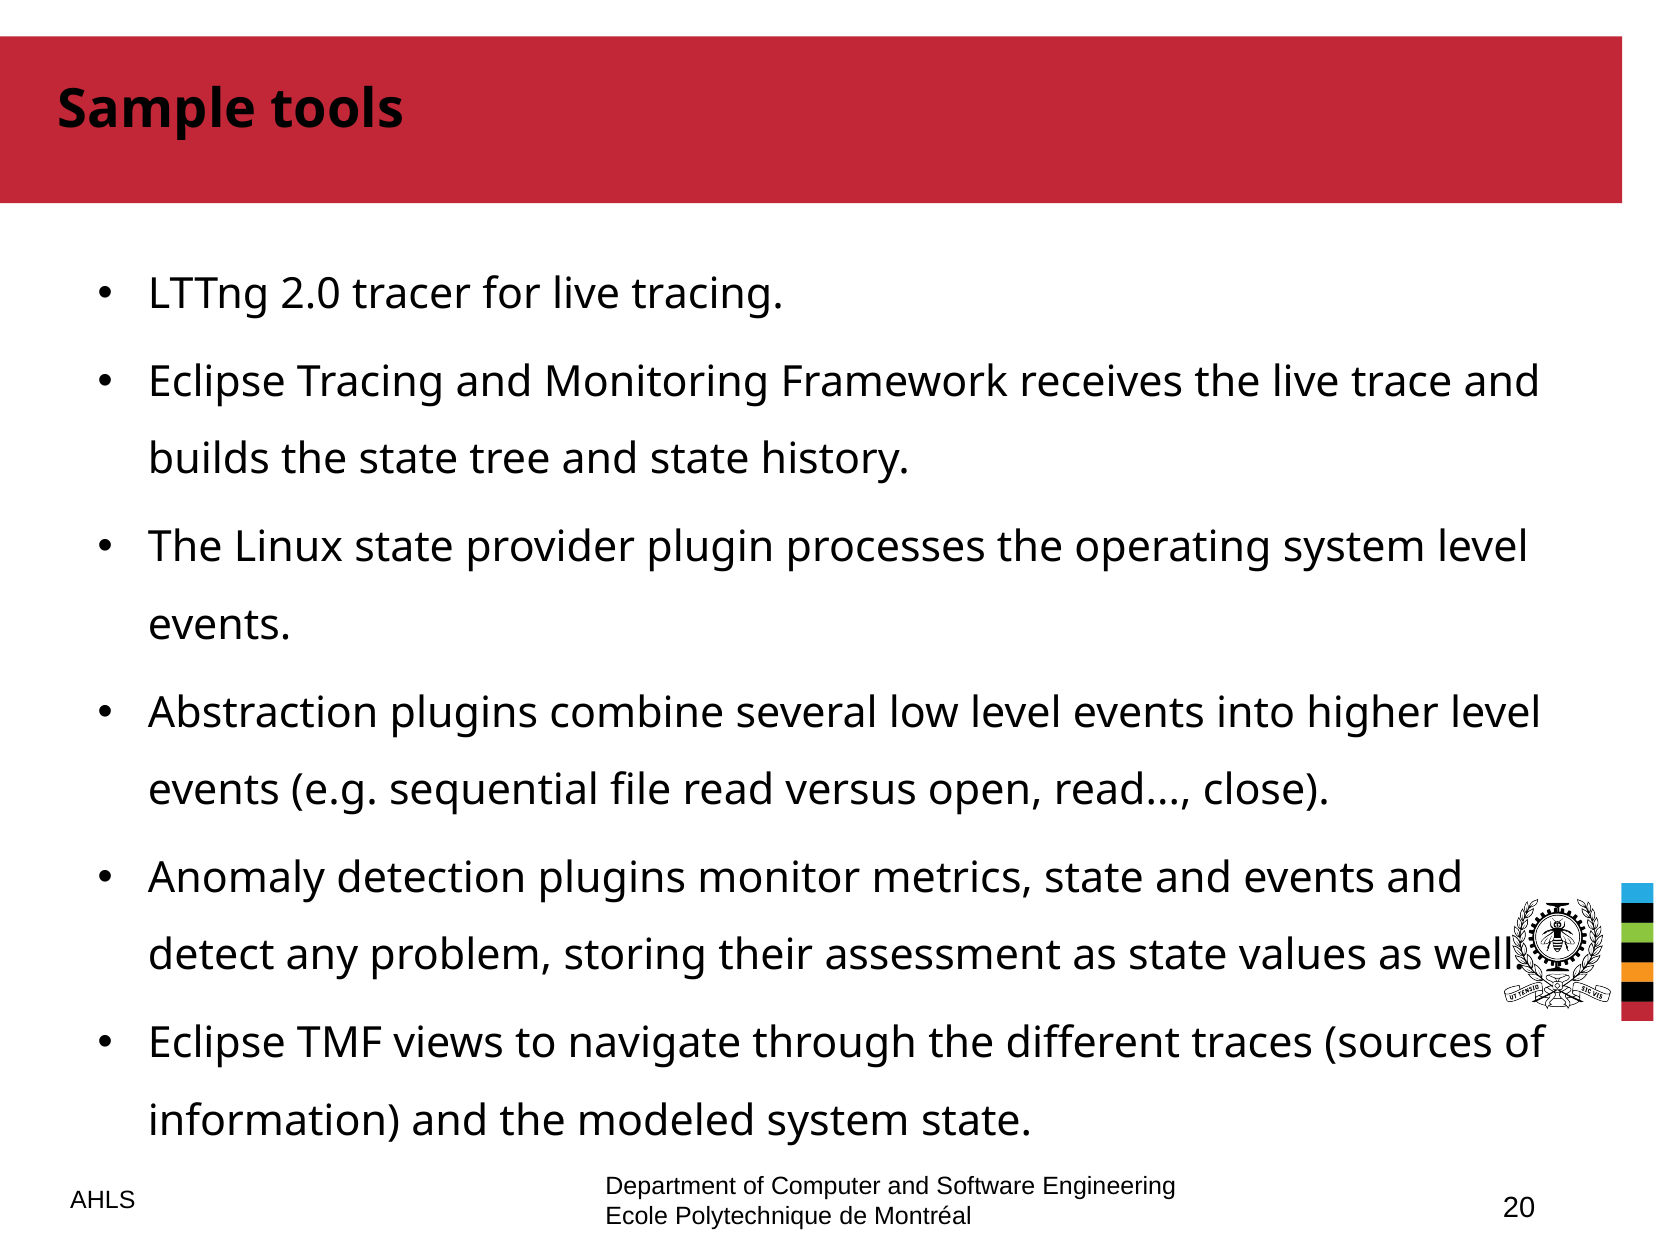

# Sample tools
LTTng 2.0 tracer for live tracing.
Eclipse Tracing and Monitoring Framework receives the live trace and builds the state tree and state history.
The Linux state provider plugin processes the operating system level events.
Abstraction plugins combine several low level events into higher level events (e.g. sequential file read versus open, read..., close).
Anomaly detection plugins monitor metrics, state and events and detect any problem, storing their assessment as state values as well.
Eclipse TMF views to navigate through the different traces (sources of information) and the modeled system state.